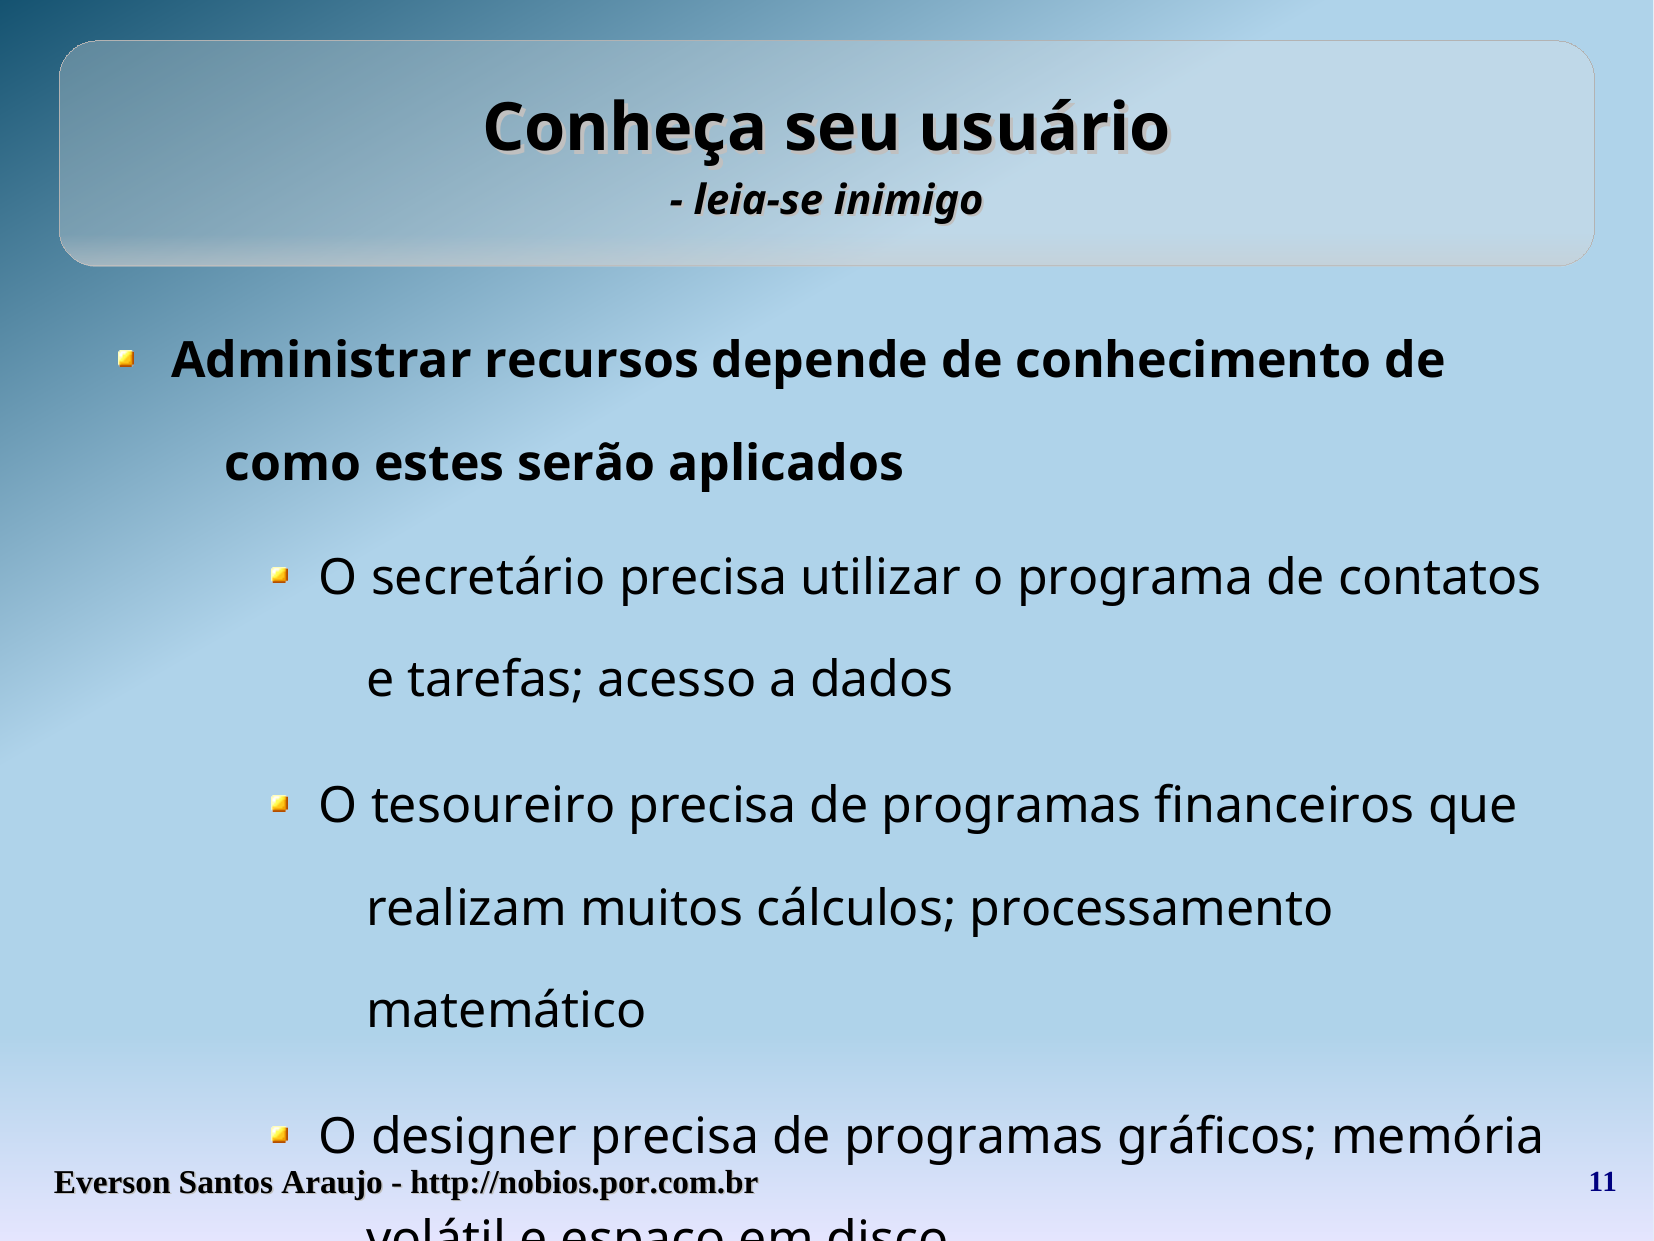

# Conheça seu usuário - leia-se inimigo
Administrar recursos depende de conhecimento de como estes serão aplicados
O secretário precisa utilizar o programa de contatos e tarefas; acesso a dados
O tesoureiro precisa de programas financeiros que realizam muitos cálculos; processamento matemático
O designer precisa de programas gráficos; memória volátil e espaço em disco
Everson Santos Araujo - http://nobios.por.com.br
11